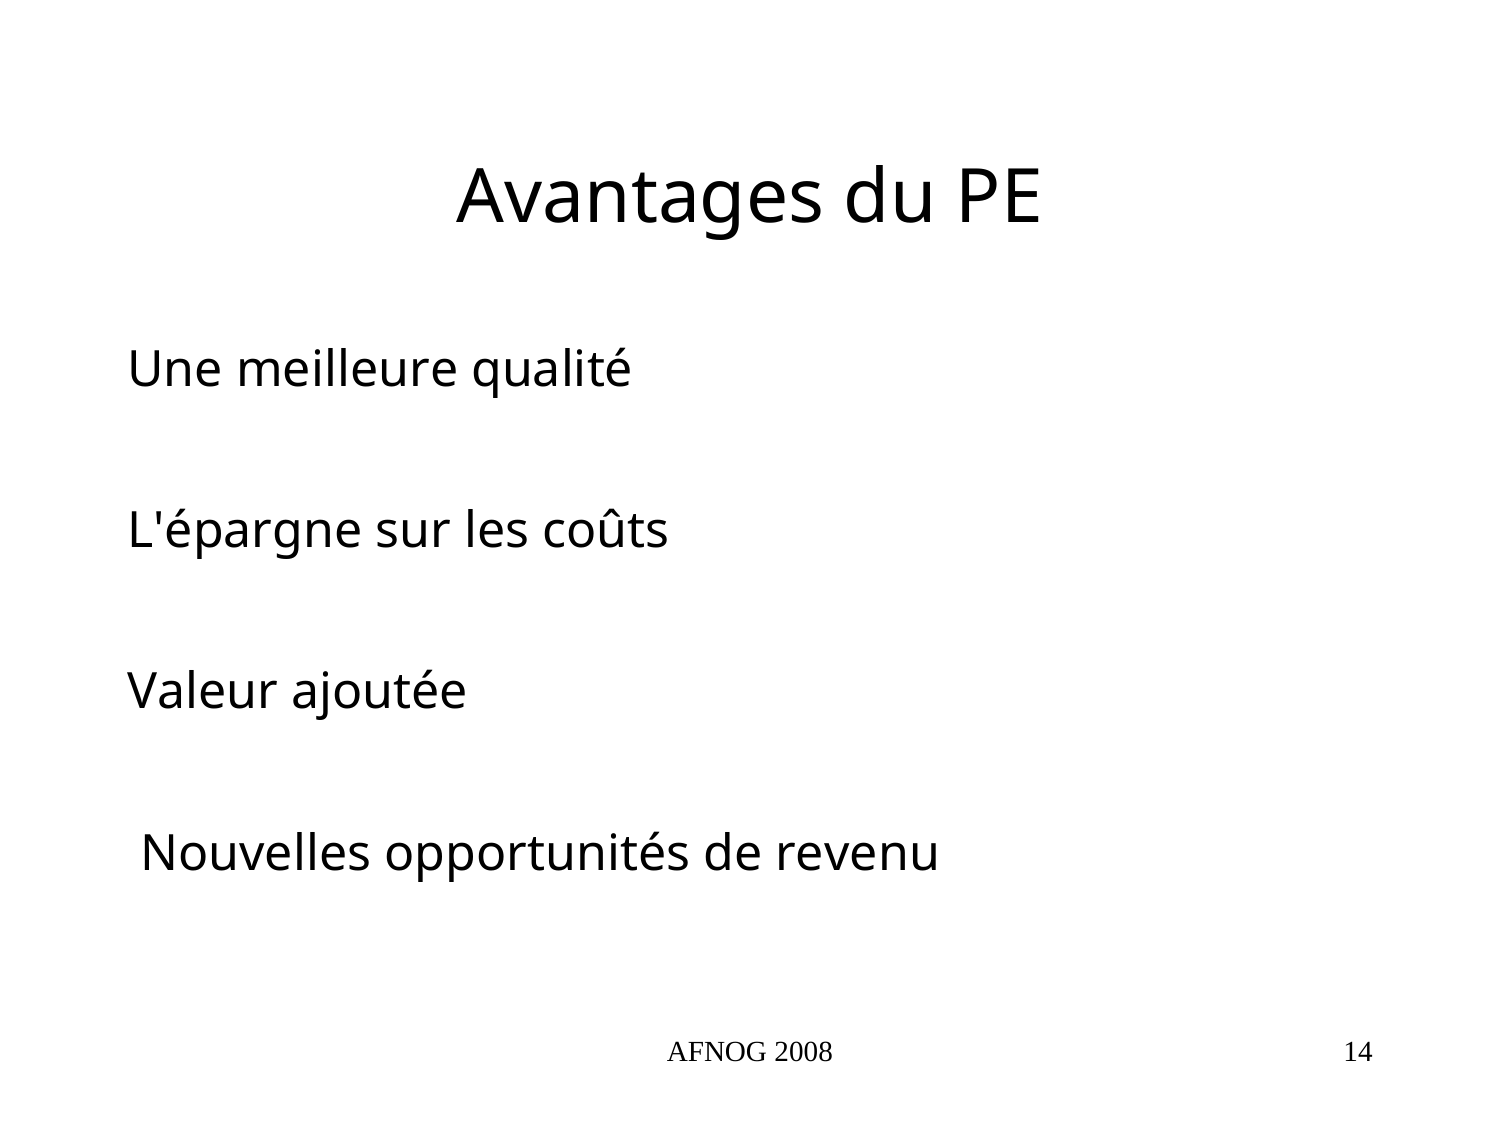

# Avantages du PE
Une meilleure qualité
L'épargne sur les coûts
Valeur ajoutée
 Nouvelles opportunités de revenu
AFNOG 2008